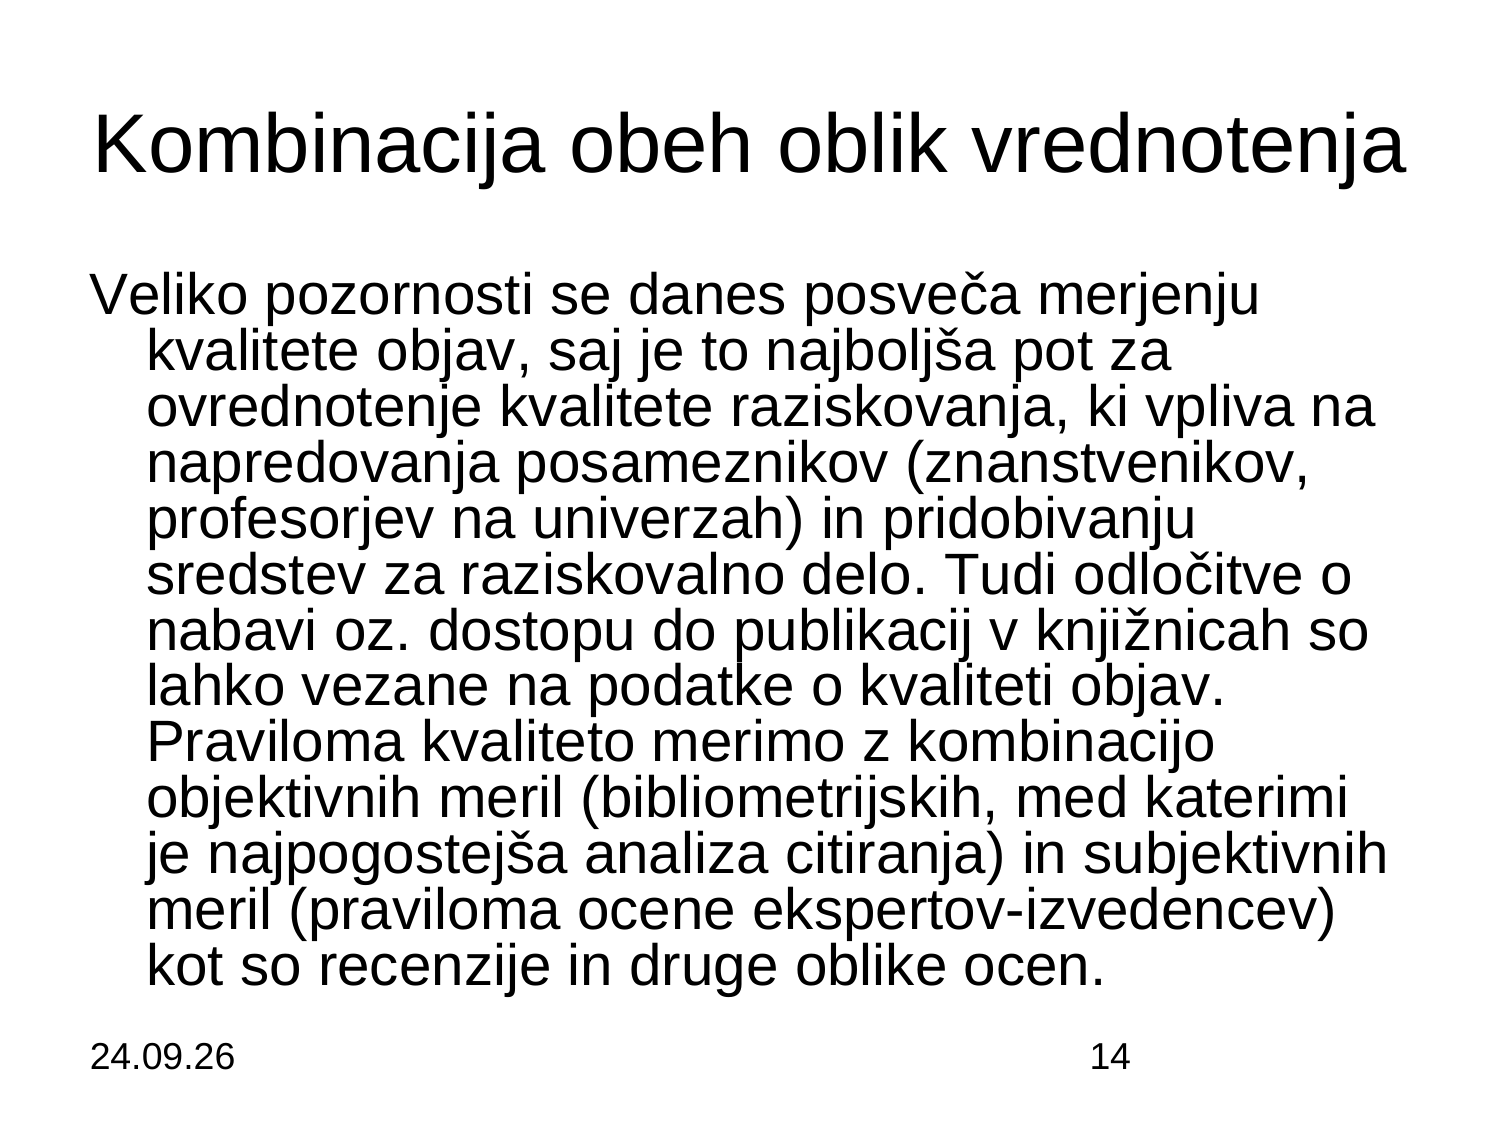

# Kombinacija obeh oblik vrednotenja
Veliko pozornosti se danes posveča merjenju kvalitete objav, saj je to najboljša pot za ovrednotenje kvalitete raziskovanja, ki vpliva na napredovanja posameznikov (znanstvenikov, profesorjev na univerzah) in pridobivanju sredstev za raziskovalno delo. Tudi odločitve o nabavi oz. dostopu do publikacij v knjižnicah so lahko vezane na podatke o kvaliteti objav. Praviloma kvaliteto merimo z kombinacijo objektivnih meril (bibliometrijskih, med katerimi je najpogostejša analiza citiranja) in subjektivnih meril (praviloma ocene ekspertov-izvedencev) kot so recenzije in druge oblike ocen.
14